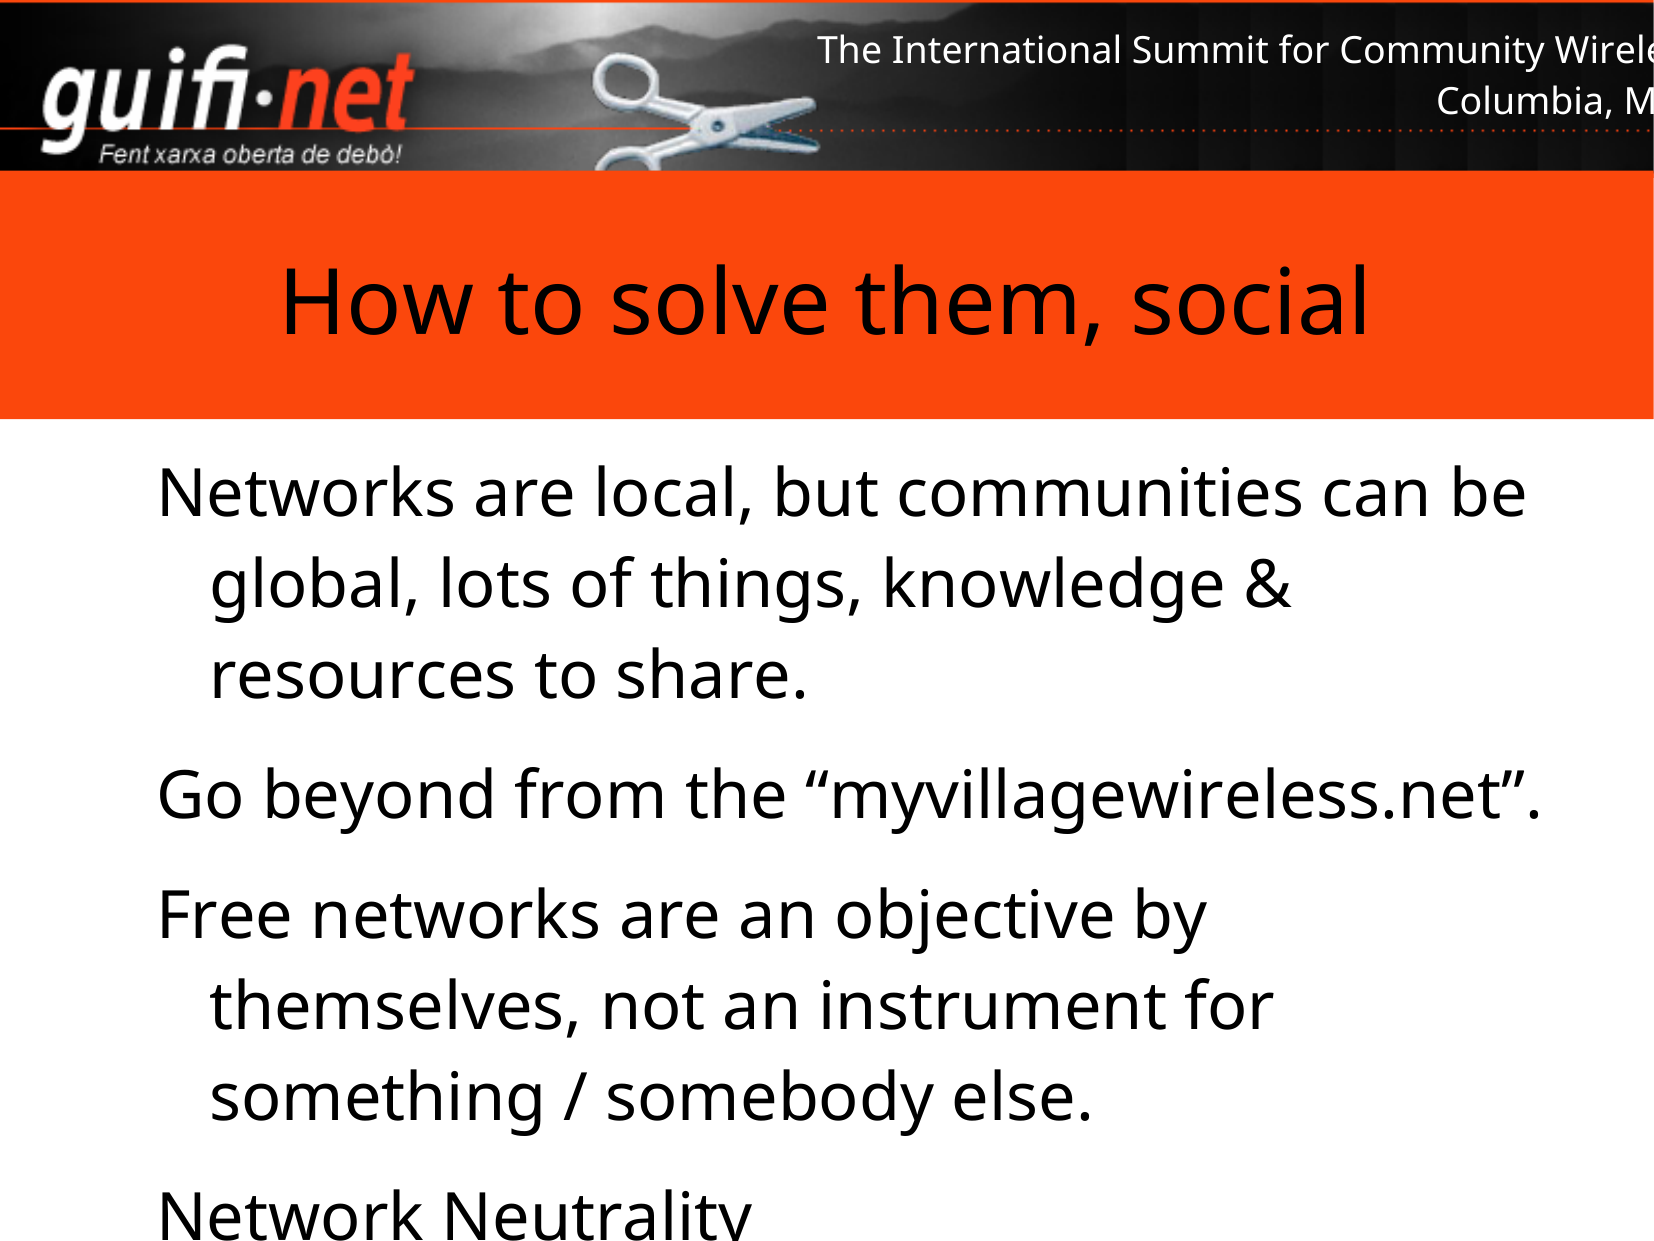

# How to solve them, social
Networks are local, but communities can be global, lots of things, knowledge & resources to share.
Go beyond from the “myvillagewireless.net”.
Free networks are an objective by themselves, not an instrument for something / somebody else.
Network Neutrality
Not just about a tech/geek happening, for the “normal people”.